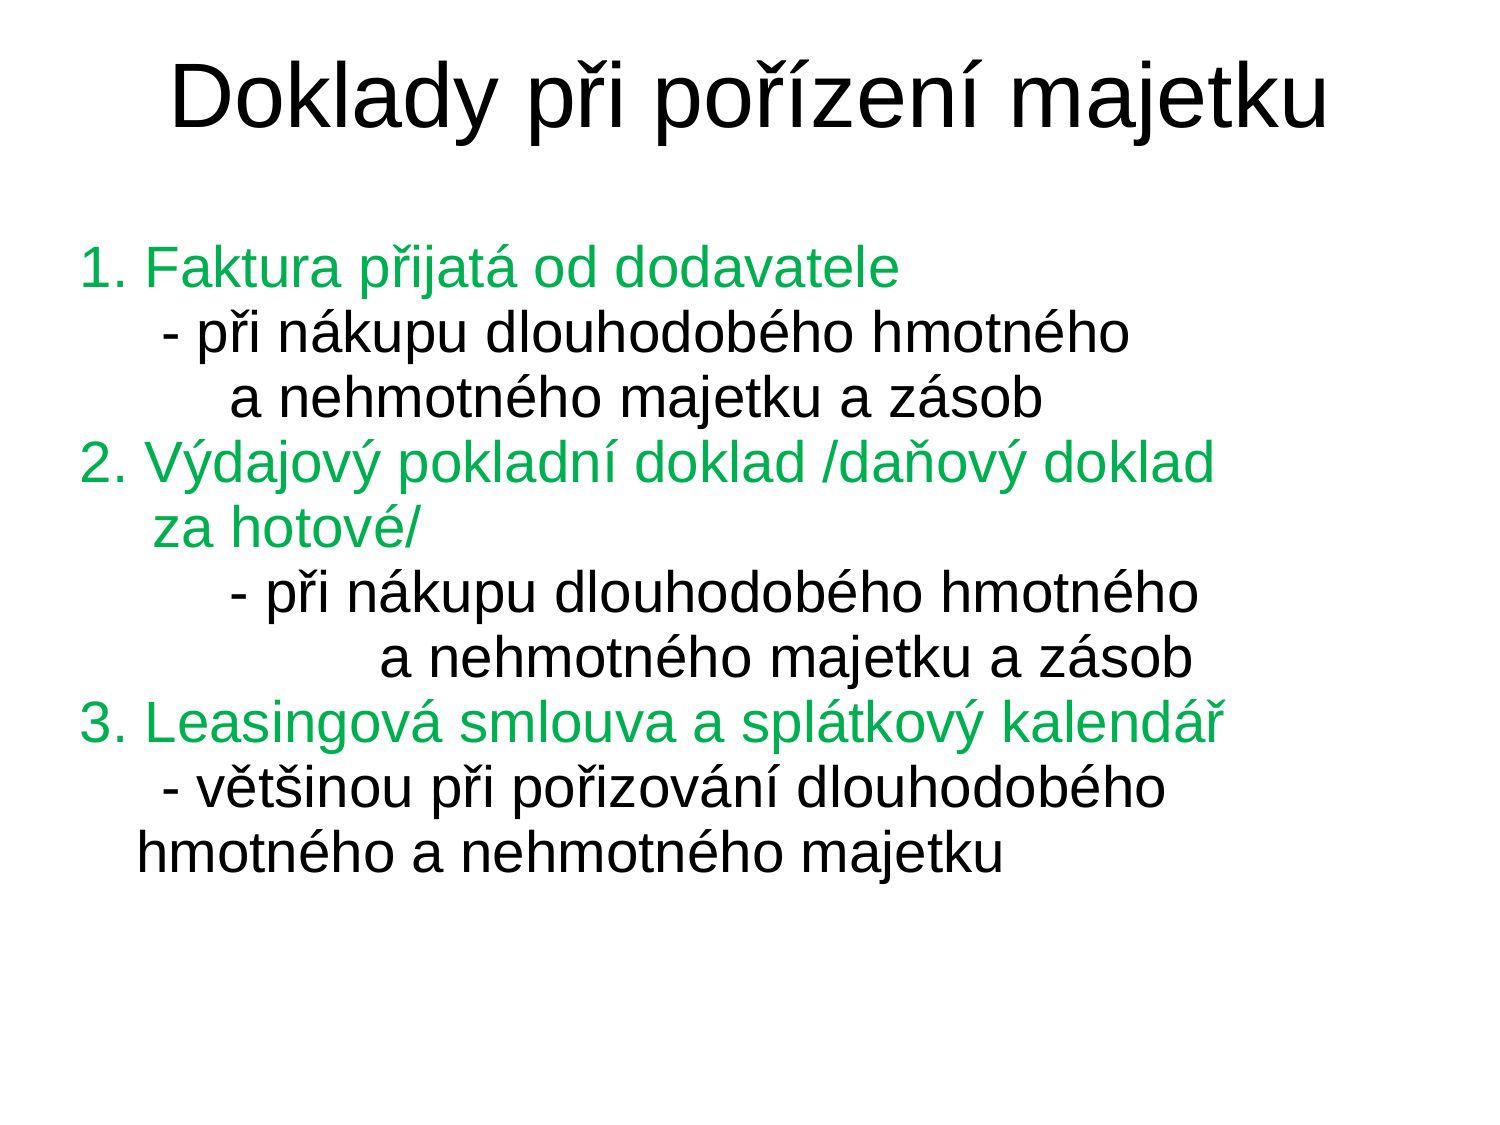

# Doklady při pořízení majetku
1. Faktura přijatá od dodavatele
 - při nákupu dlouhodobého hmotného
		a nehmotného majetku a zásob
2. Výdajový pokladní doklad /daňový doklad
	 za hotové/
 	- při nákupu dlouhodobého hmotného
			a nehmotného majetku a zásob
3. Leasingová smlouva a splátkový kalendář
 - většinou při pořizování dlouhodobého 	hmotného a nehmotného majetku